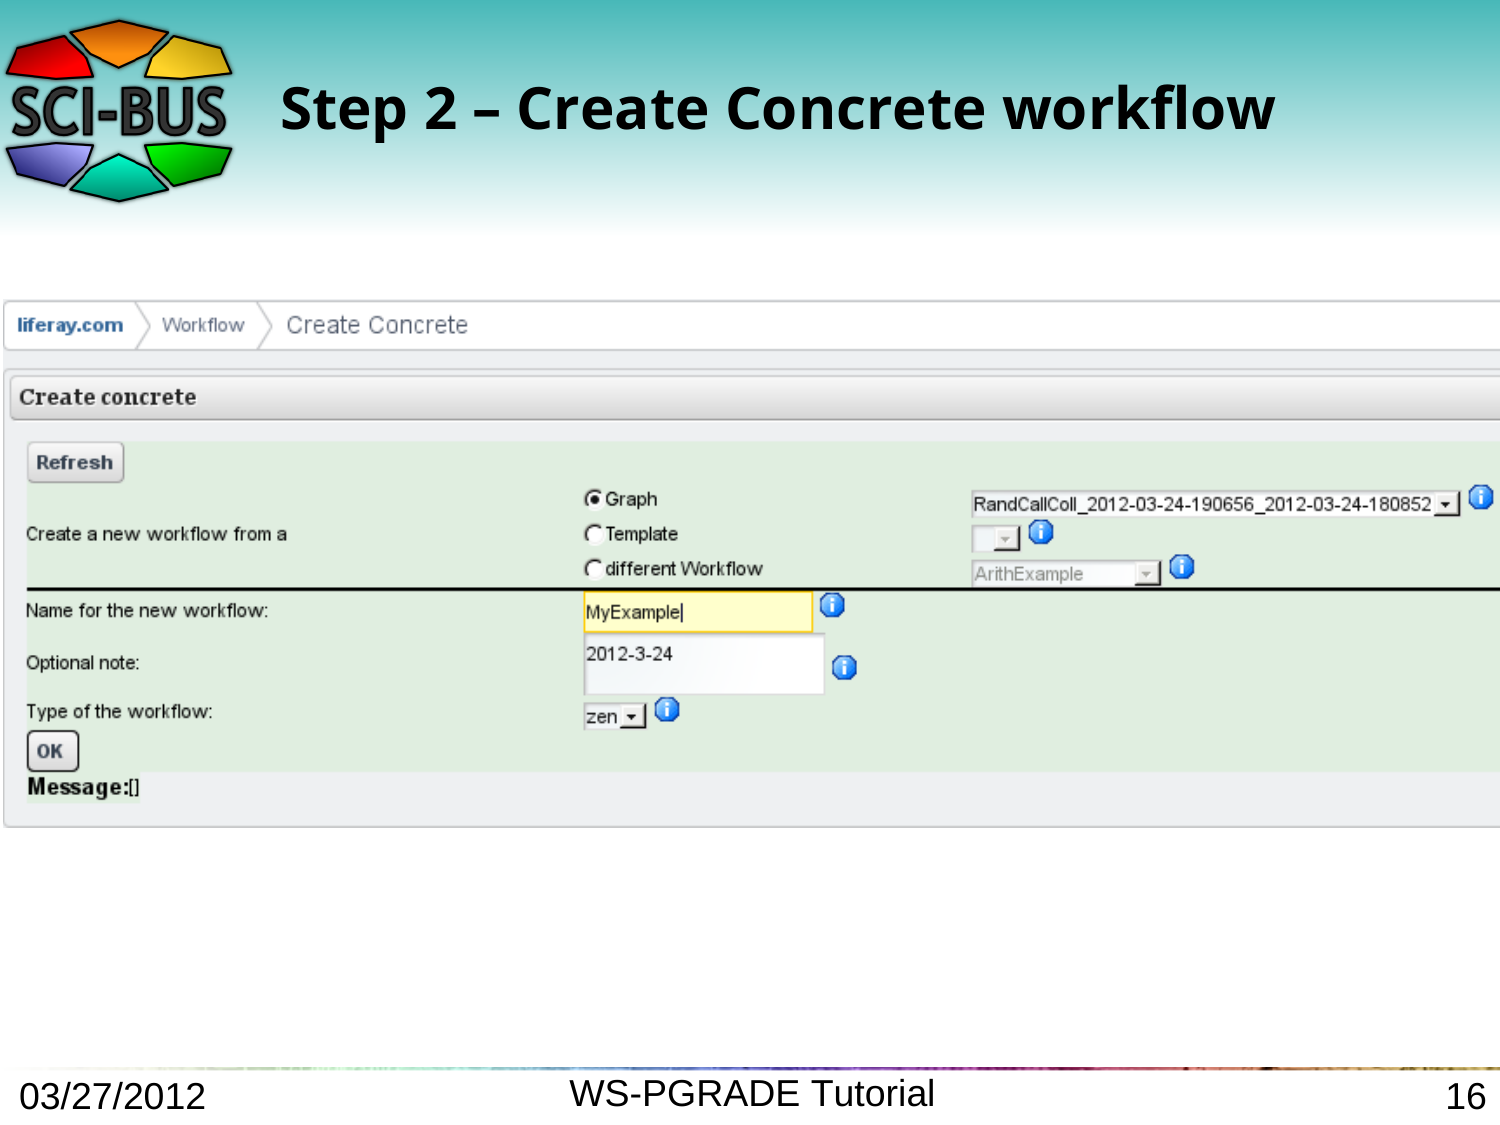

# Step 2 – Create Concrete workflow
Footer
5/29/2006
16